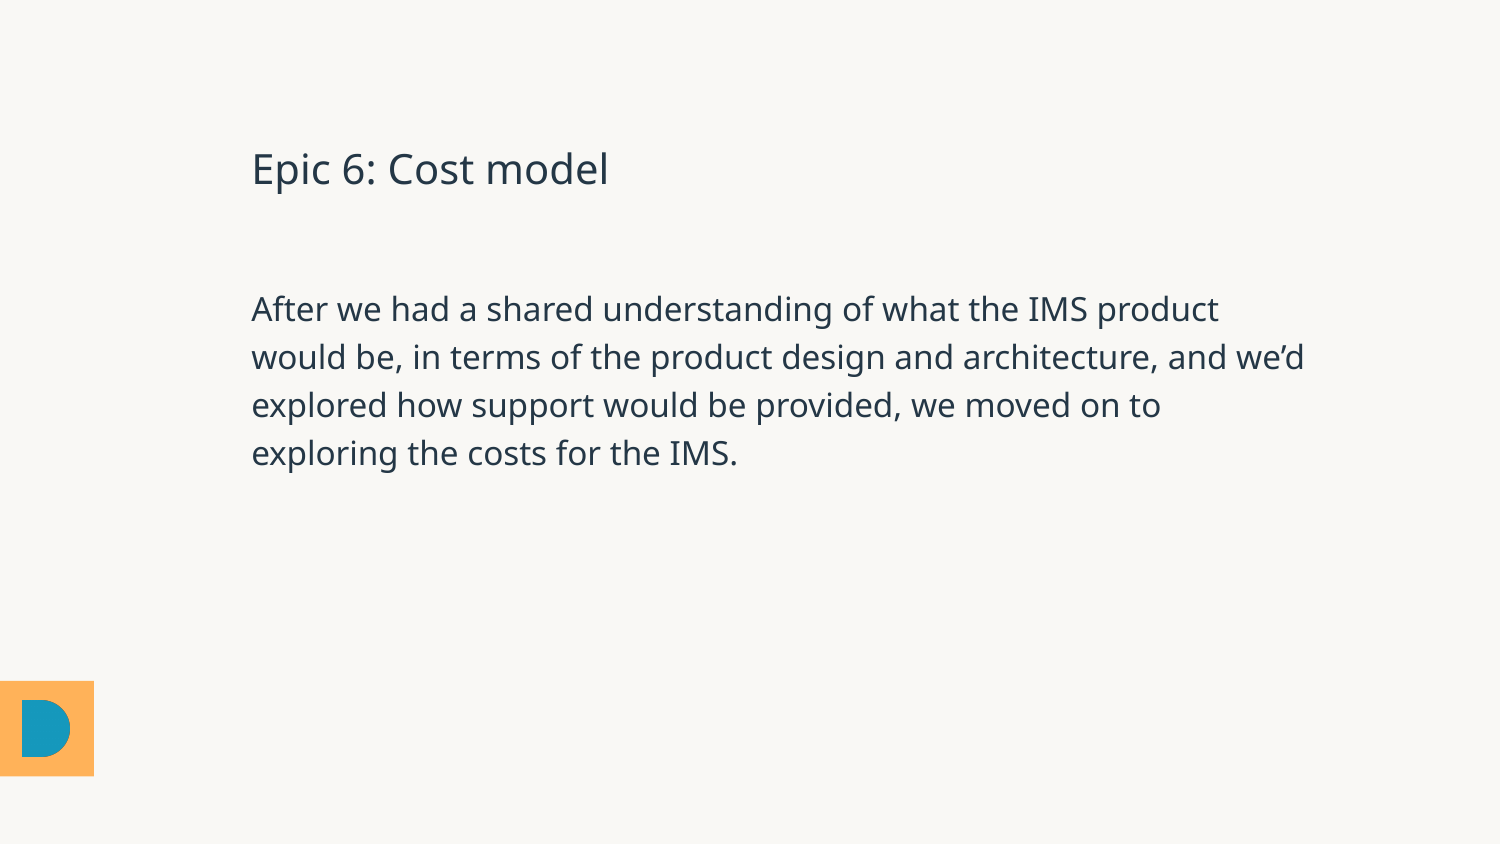

# Epic 6: Cost model
After we had a shared understanding of what the IMS product would be, in terms of the product design and architecture, and we’d explored how support would be provided, we moved on to exploring the costs for the IMS.